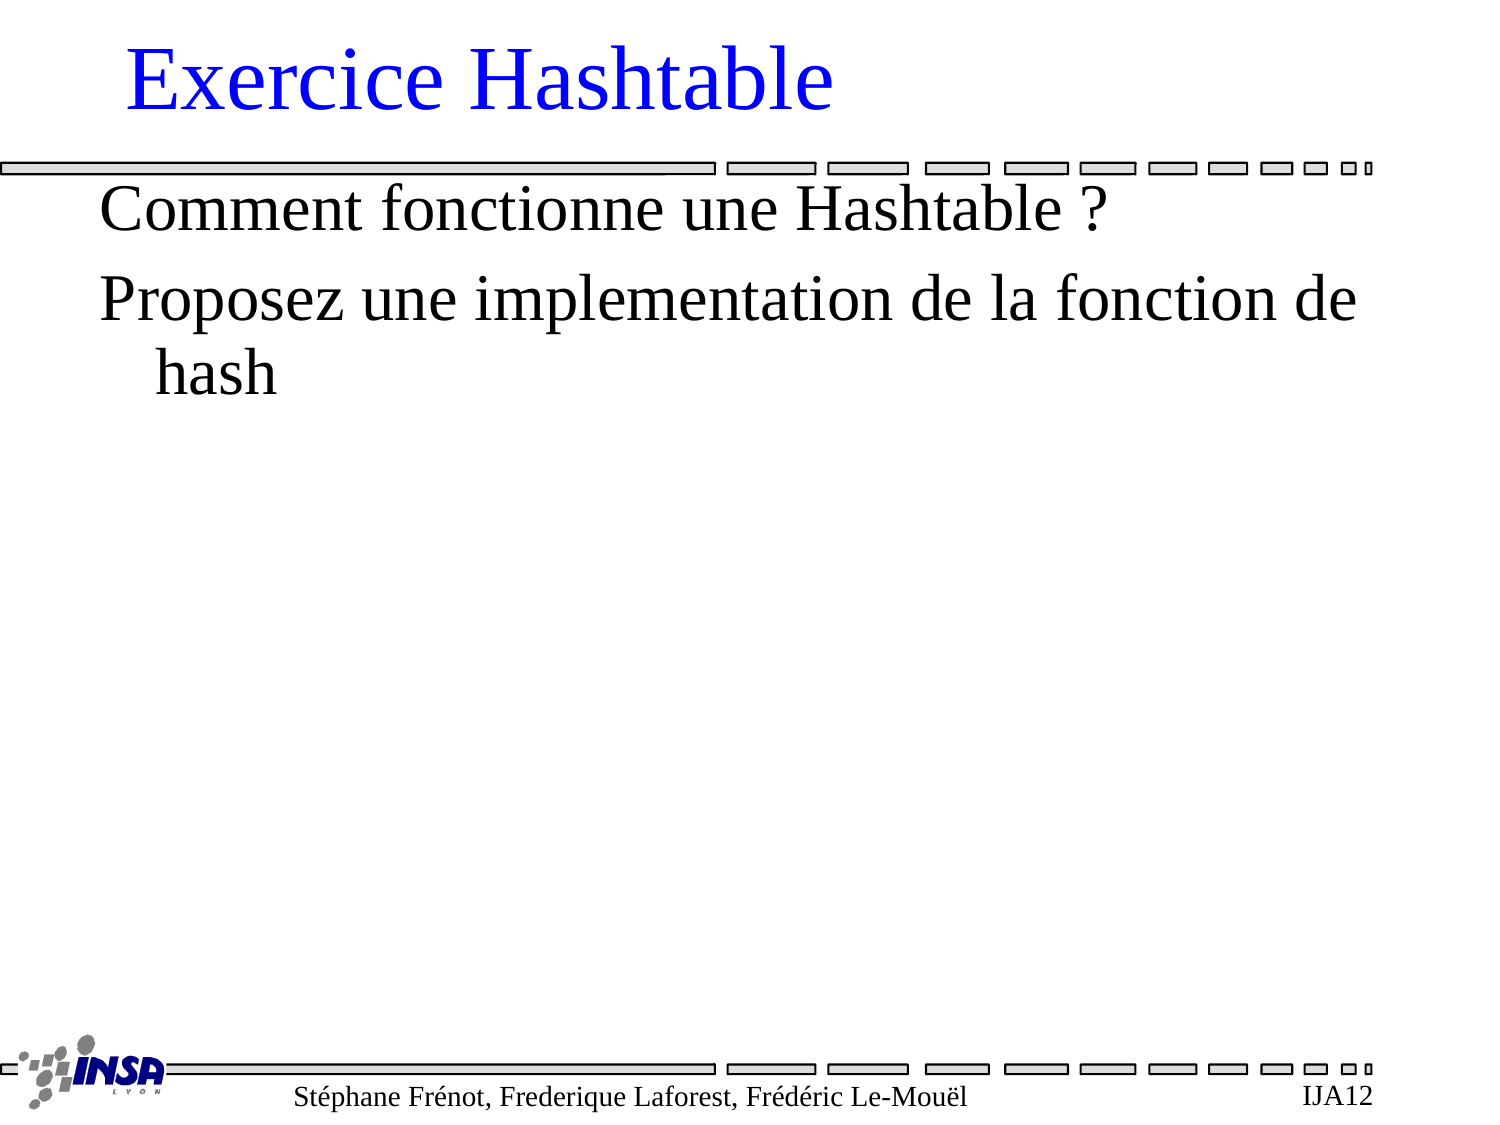

# Exercice Hashtable
Comment fonctionne une Hashtable ?
Proposez une implementation de la fonction de hash